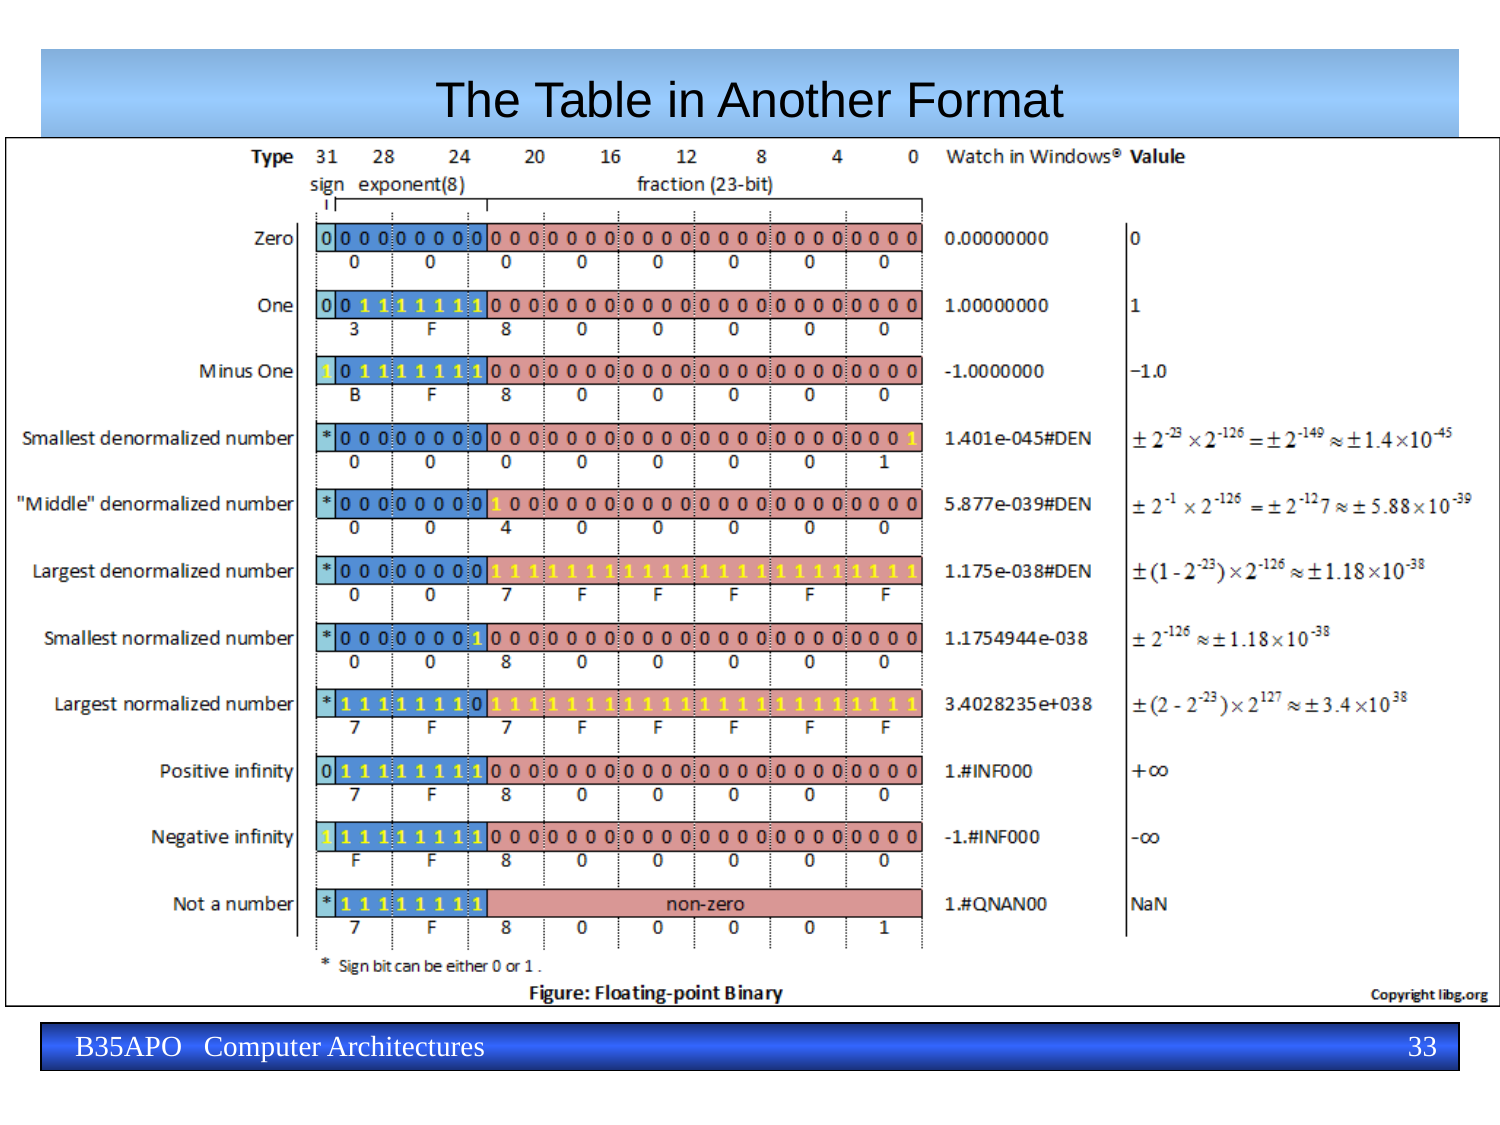

# The Table in Another Format
B35APO Computer Architectures
33